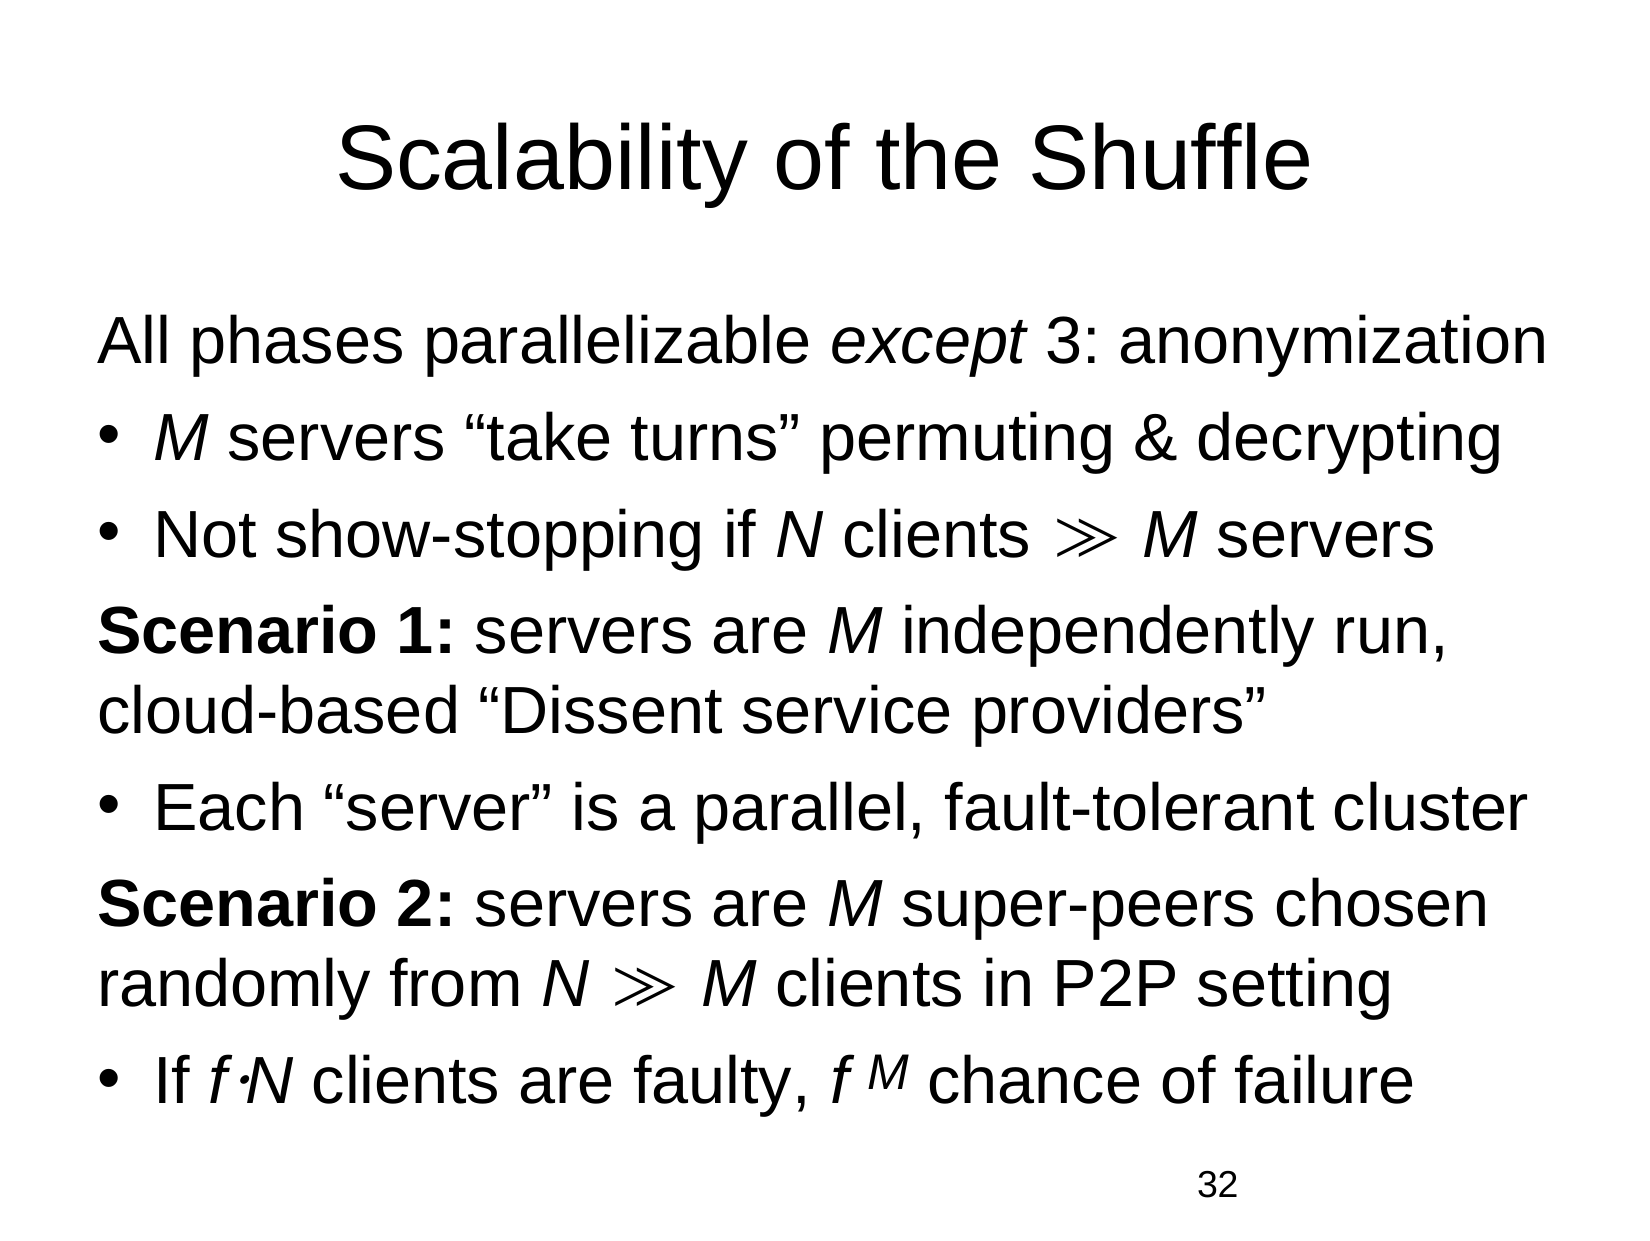

# Scalability of the Shuffle
All phases parallelizable except 3: anonymization
M servers “take turns” permuting & decrypting
Not show-stopping if N clients ≫ M servers
Scenario 1: servers are M independently run,
cloud-based “Dissent service providers”
Each “server” is a parallel, fault-tolerant cluster
Scenario 2: servers are M super-peers chosen randomly from N ≫ M clients in P2P setting
If fN clients are faulty, f M chance of failure
32